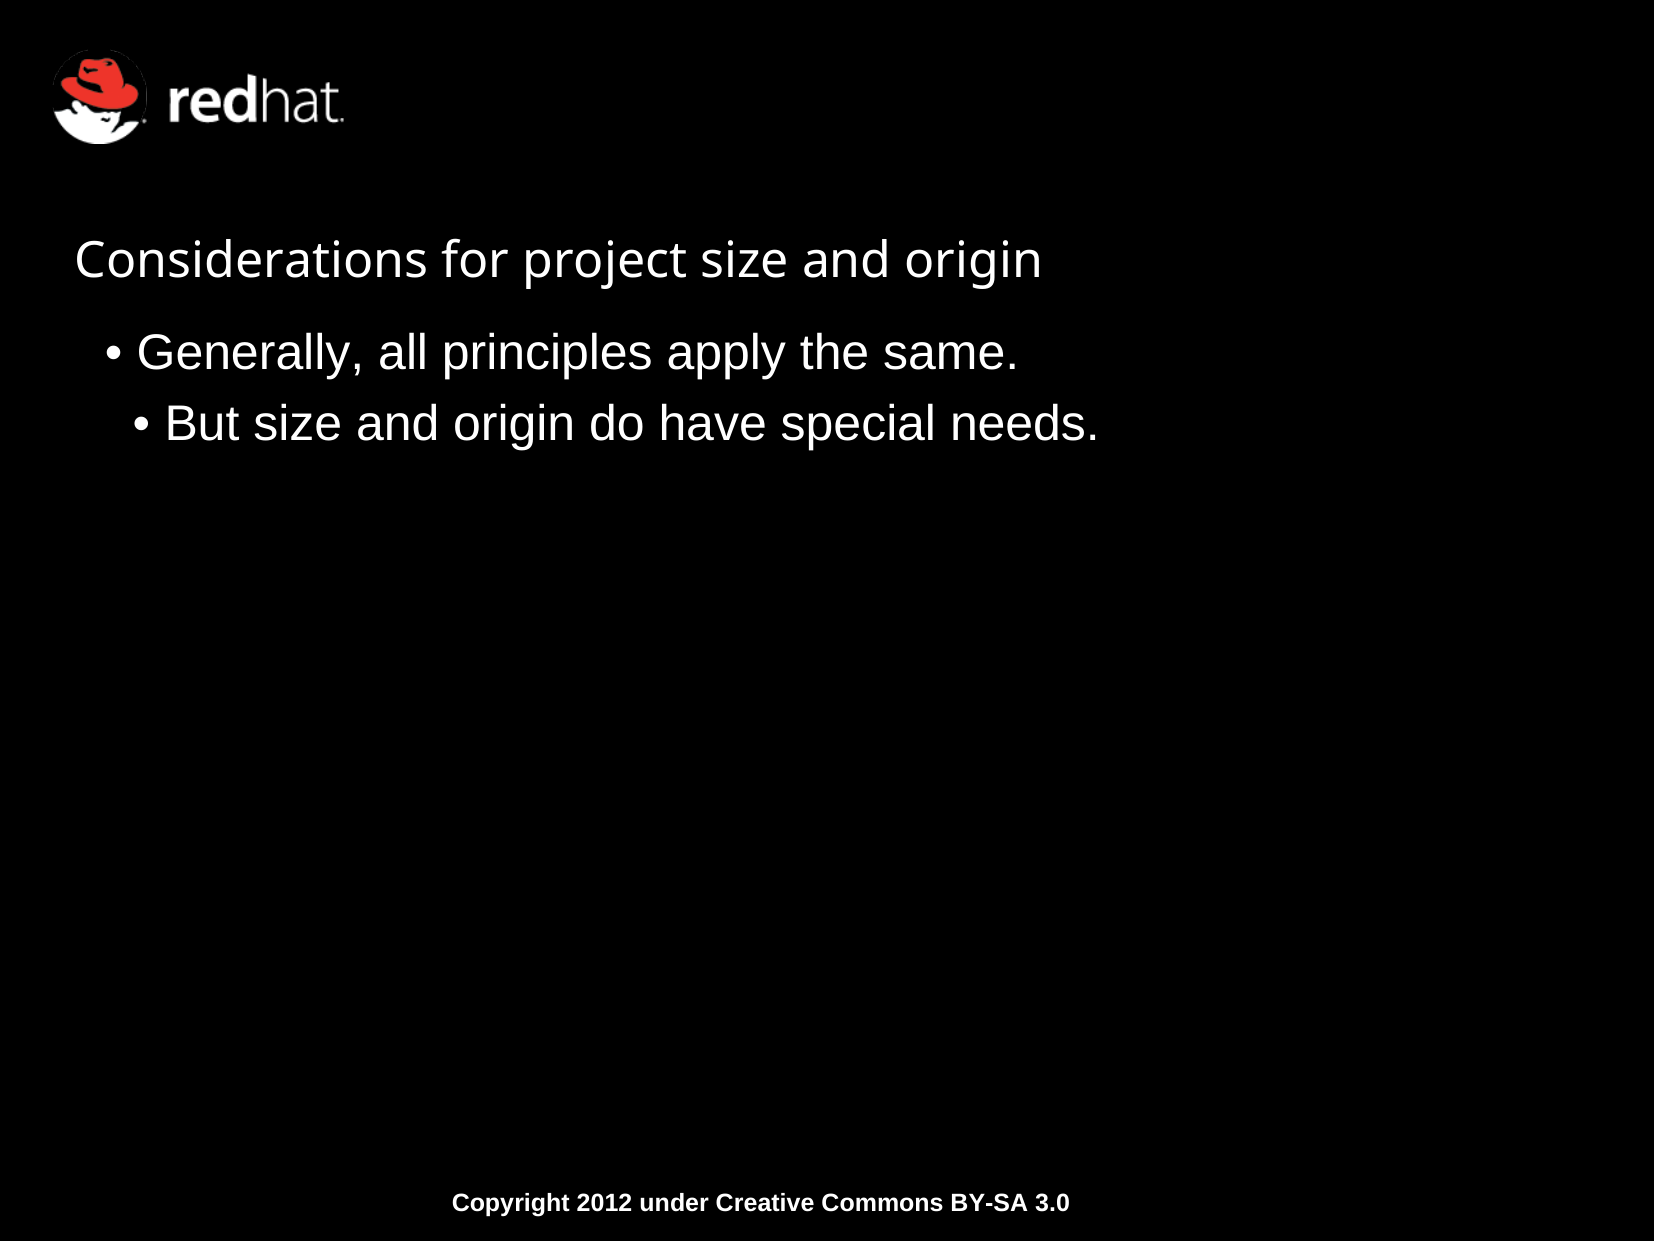

# Considerations for project size and origin
 • Generally, all principles apply the same.
 • But size and origin do have special needs.